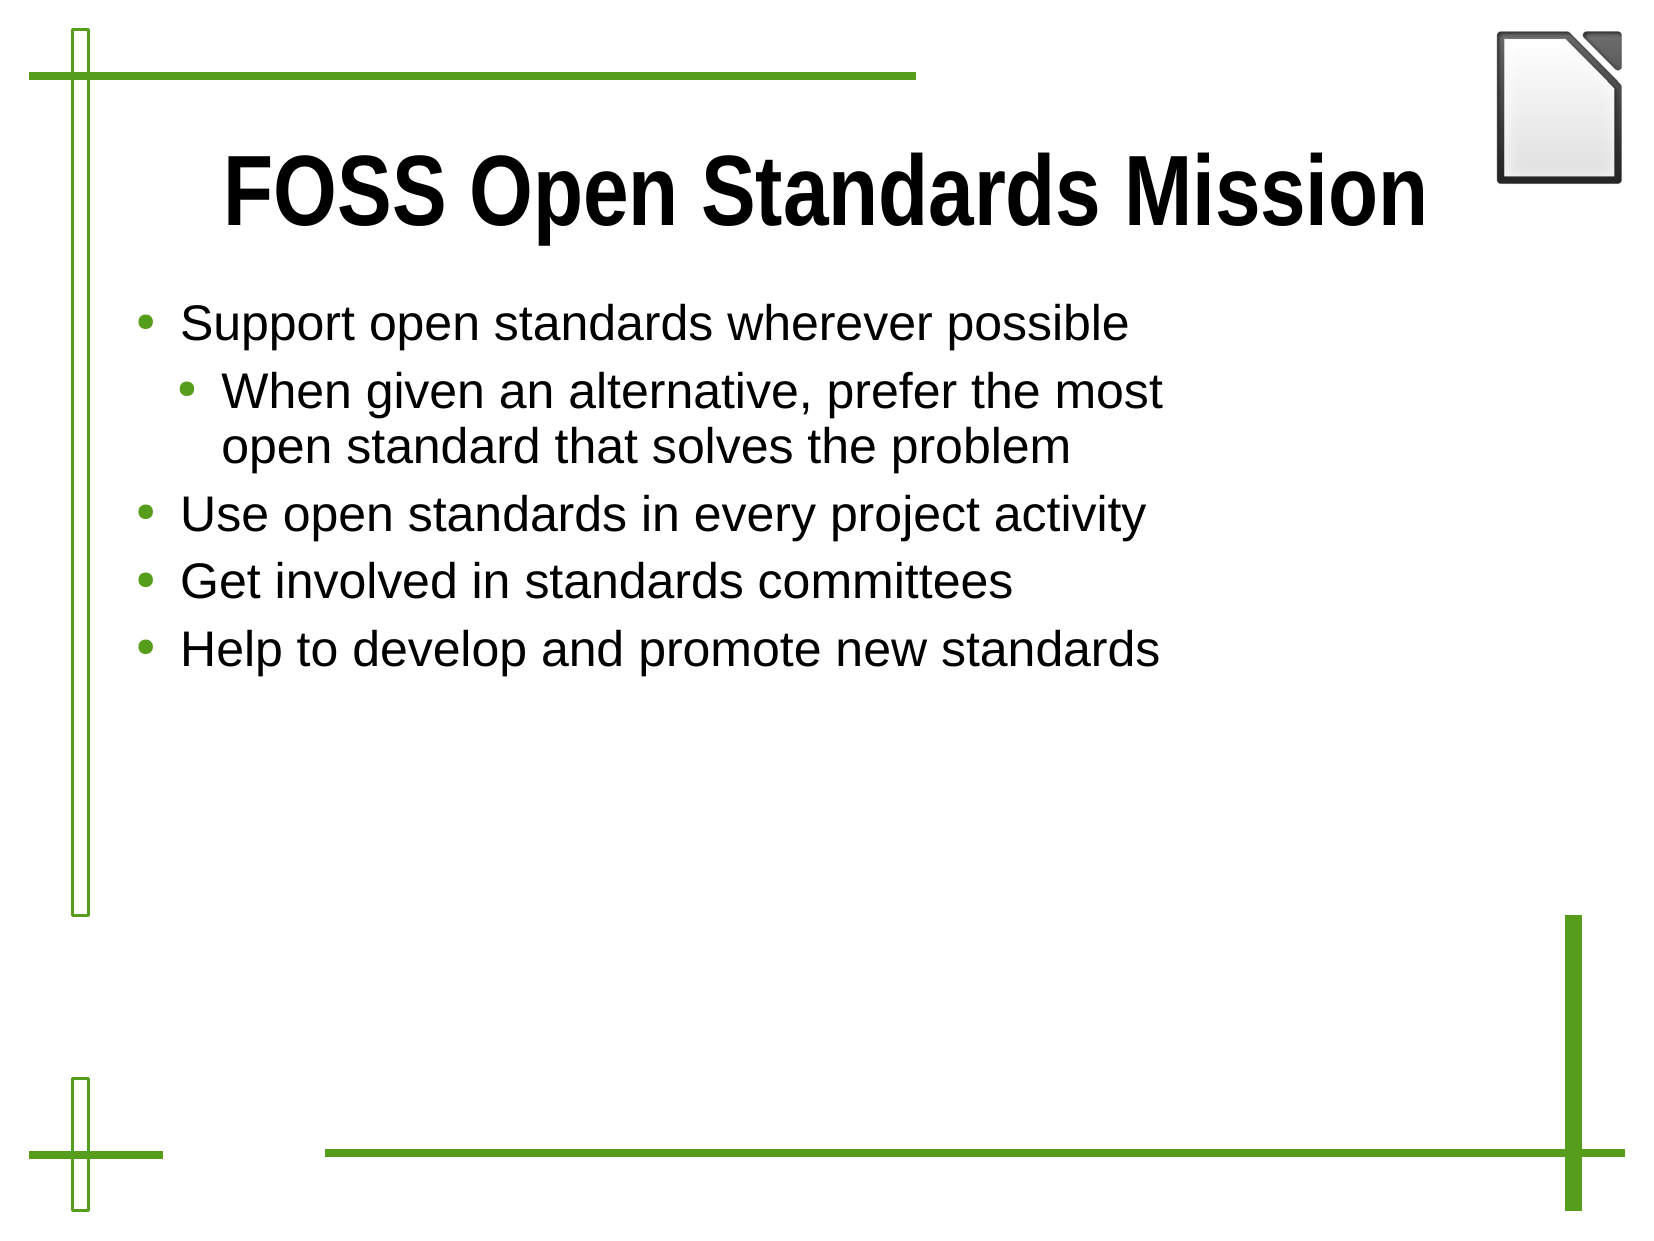

# FOSS Open Standards Mission
Support open standards wherever possible
When given an alternative, prefer the most
open standard that solves the problem
Use open standards in every project activity
Get involved in standards committees
Help to develop and promote new standards